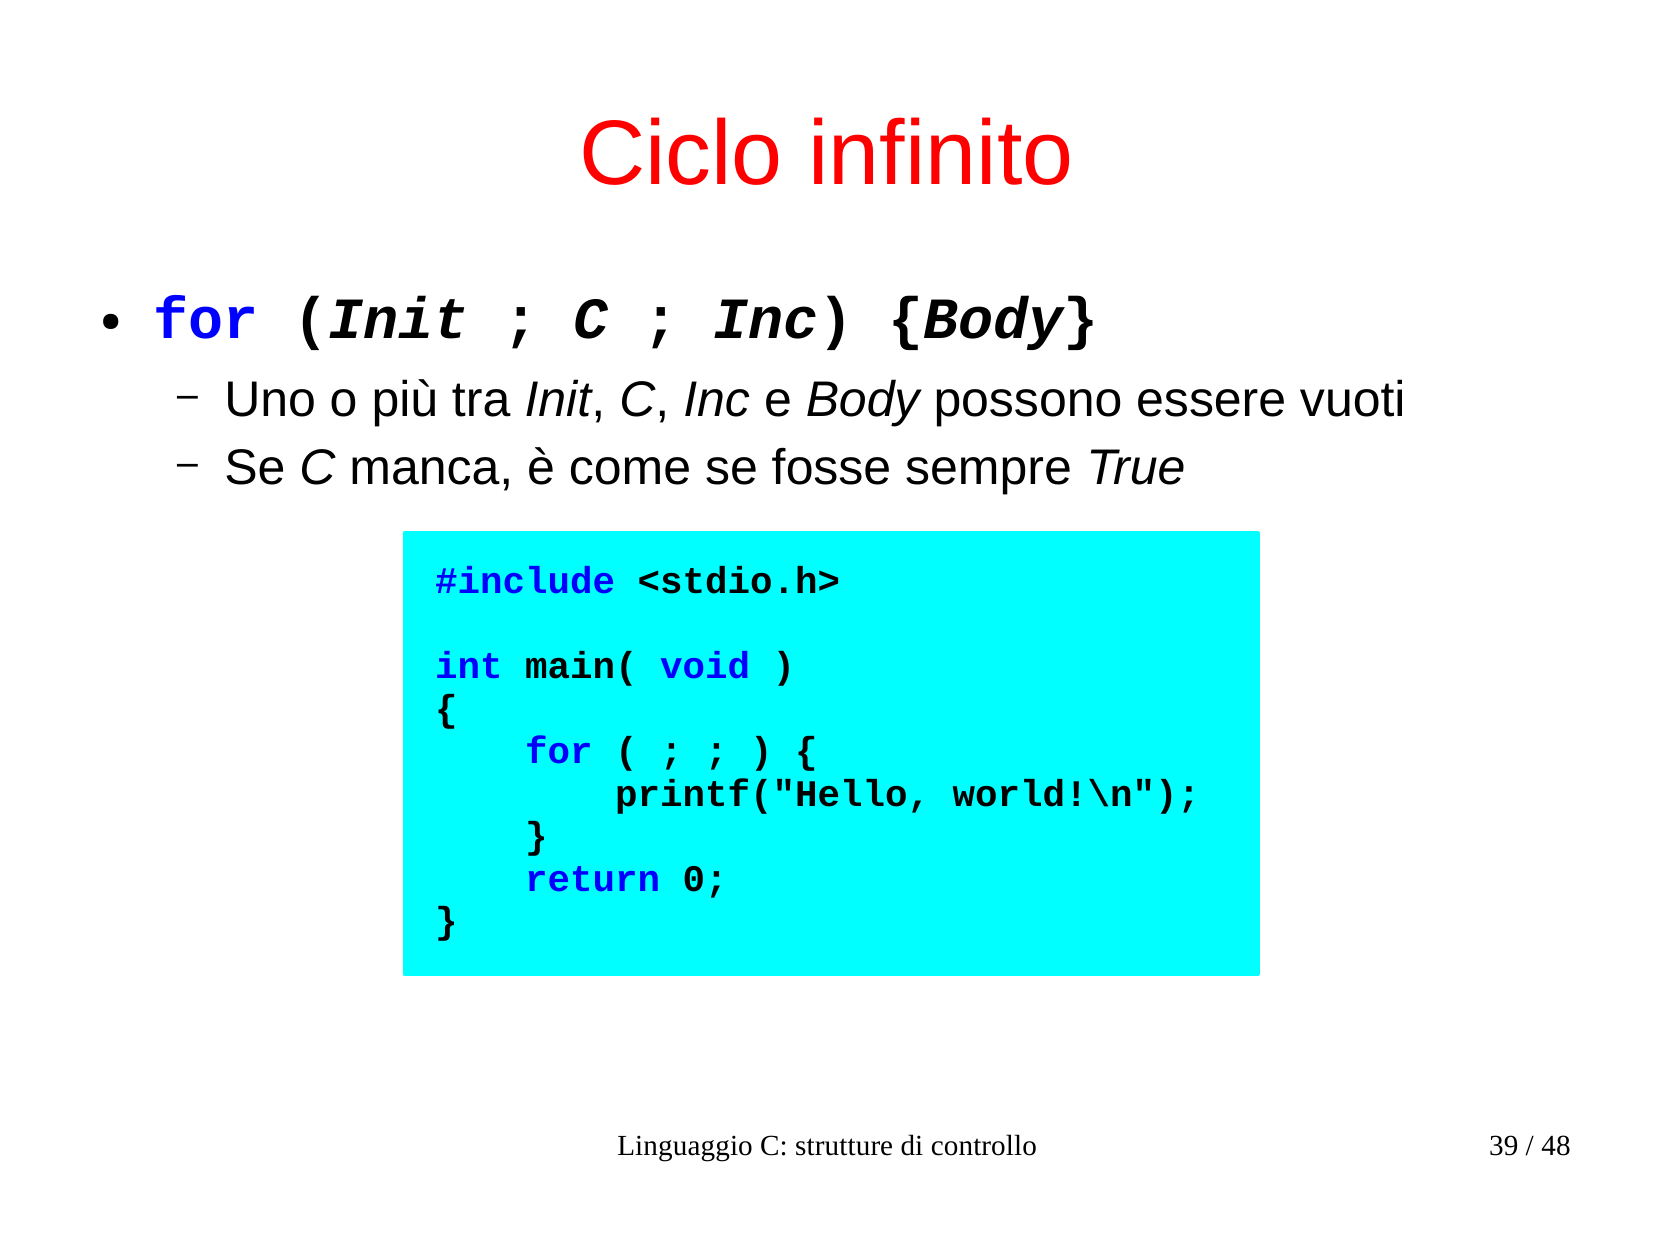

# Ciclo infinito
for (Init ; C ; Inc) {Body}
Uno o più tra Init, C, Inc e Body possono essere vuoti
Se C manca, è come se fosse sempre True
#include <stdio.h>
int main( void )
{
 for ( ; ; ) {
 printf("Hello, world!\n");
 }
 return 0;
}
Linguaggio C: strutture di controllo
39